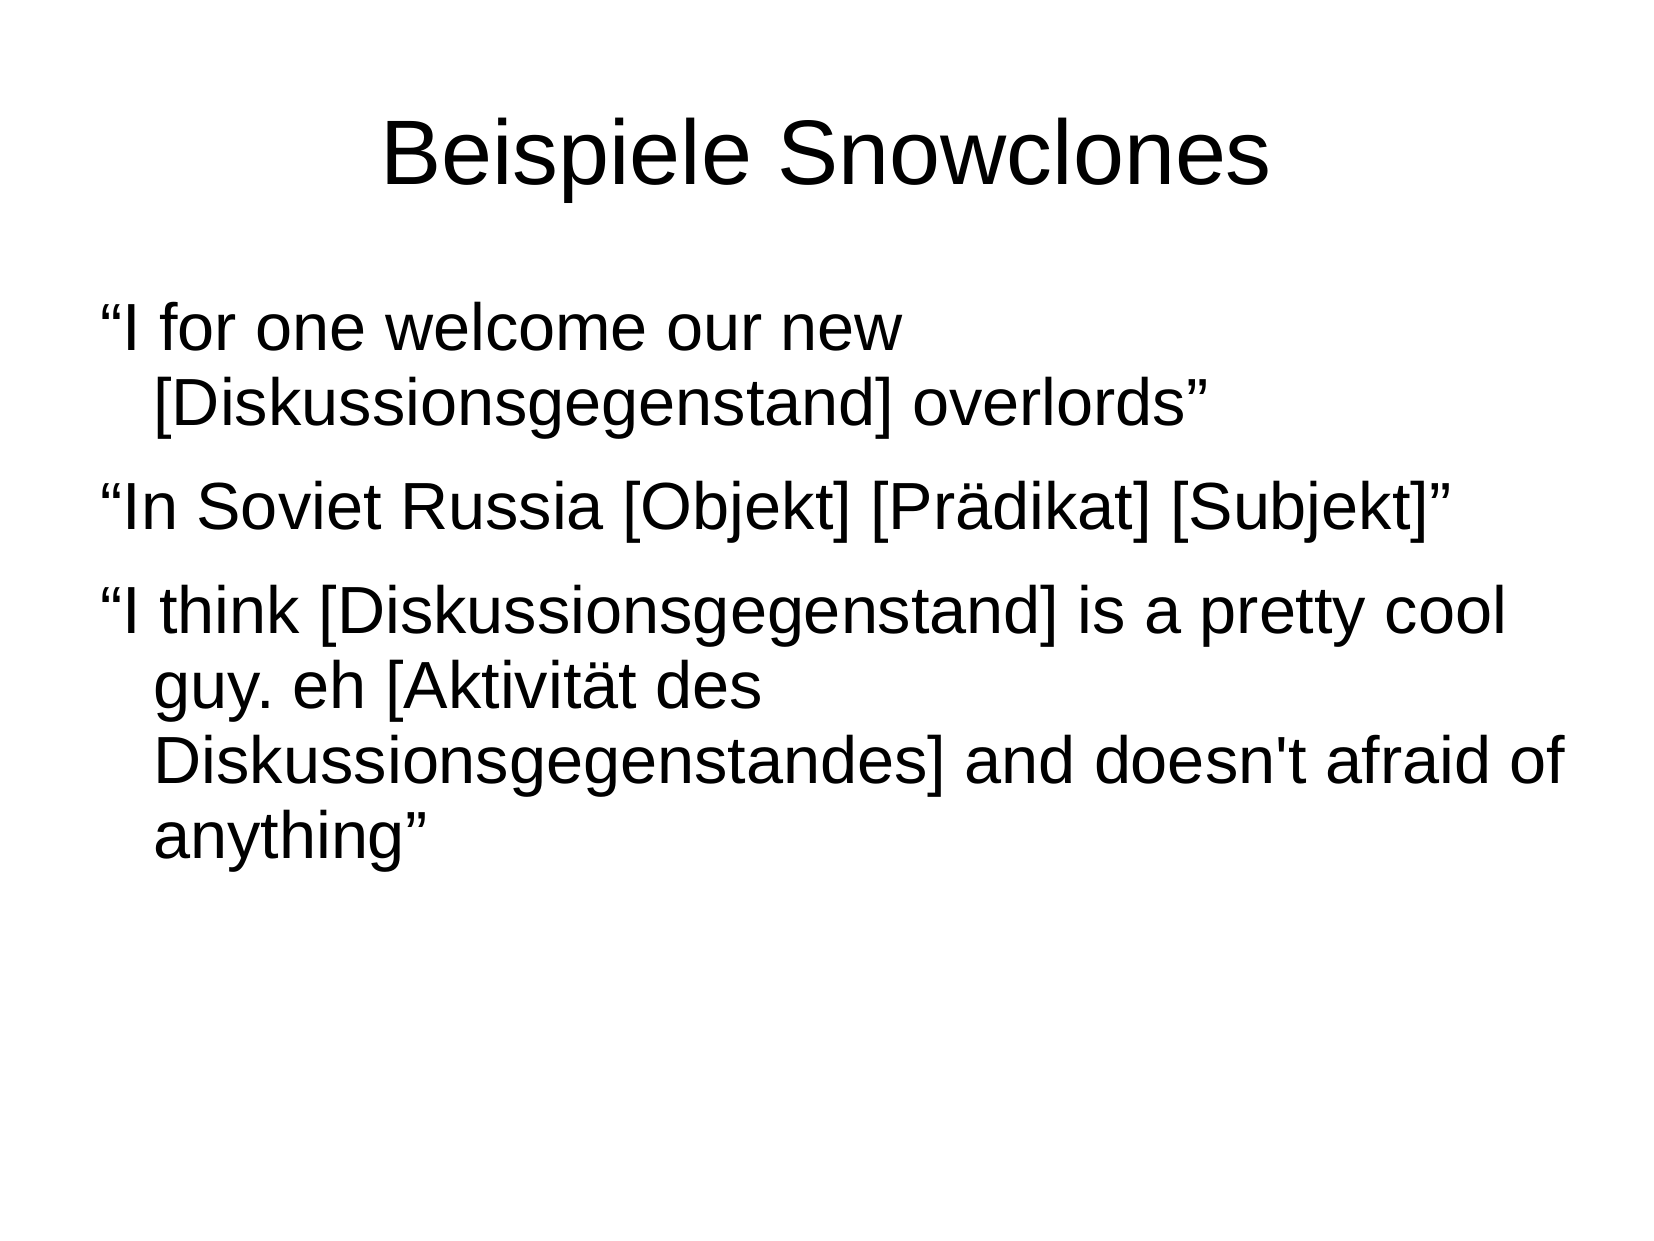

# Beispiele Snowclones
“I for one welcome our new [Diskussionsgegenstand] overlords”
“In Soviet Russia [Objekt] [Prädikat] [Subjekt]”
“I think [Diskussionsgegenstand] is a pretty cool guy. eh [Aktivität des Diskussionsgegenstandes] and doesn't afraid of anything”